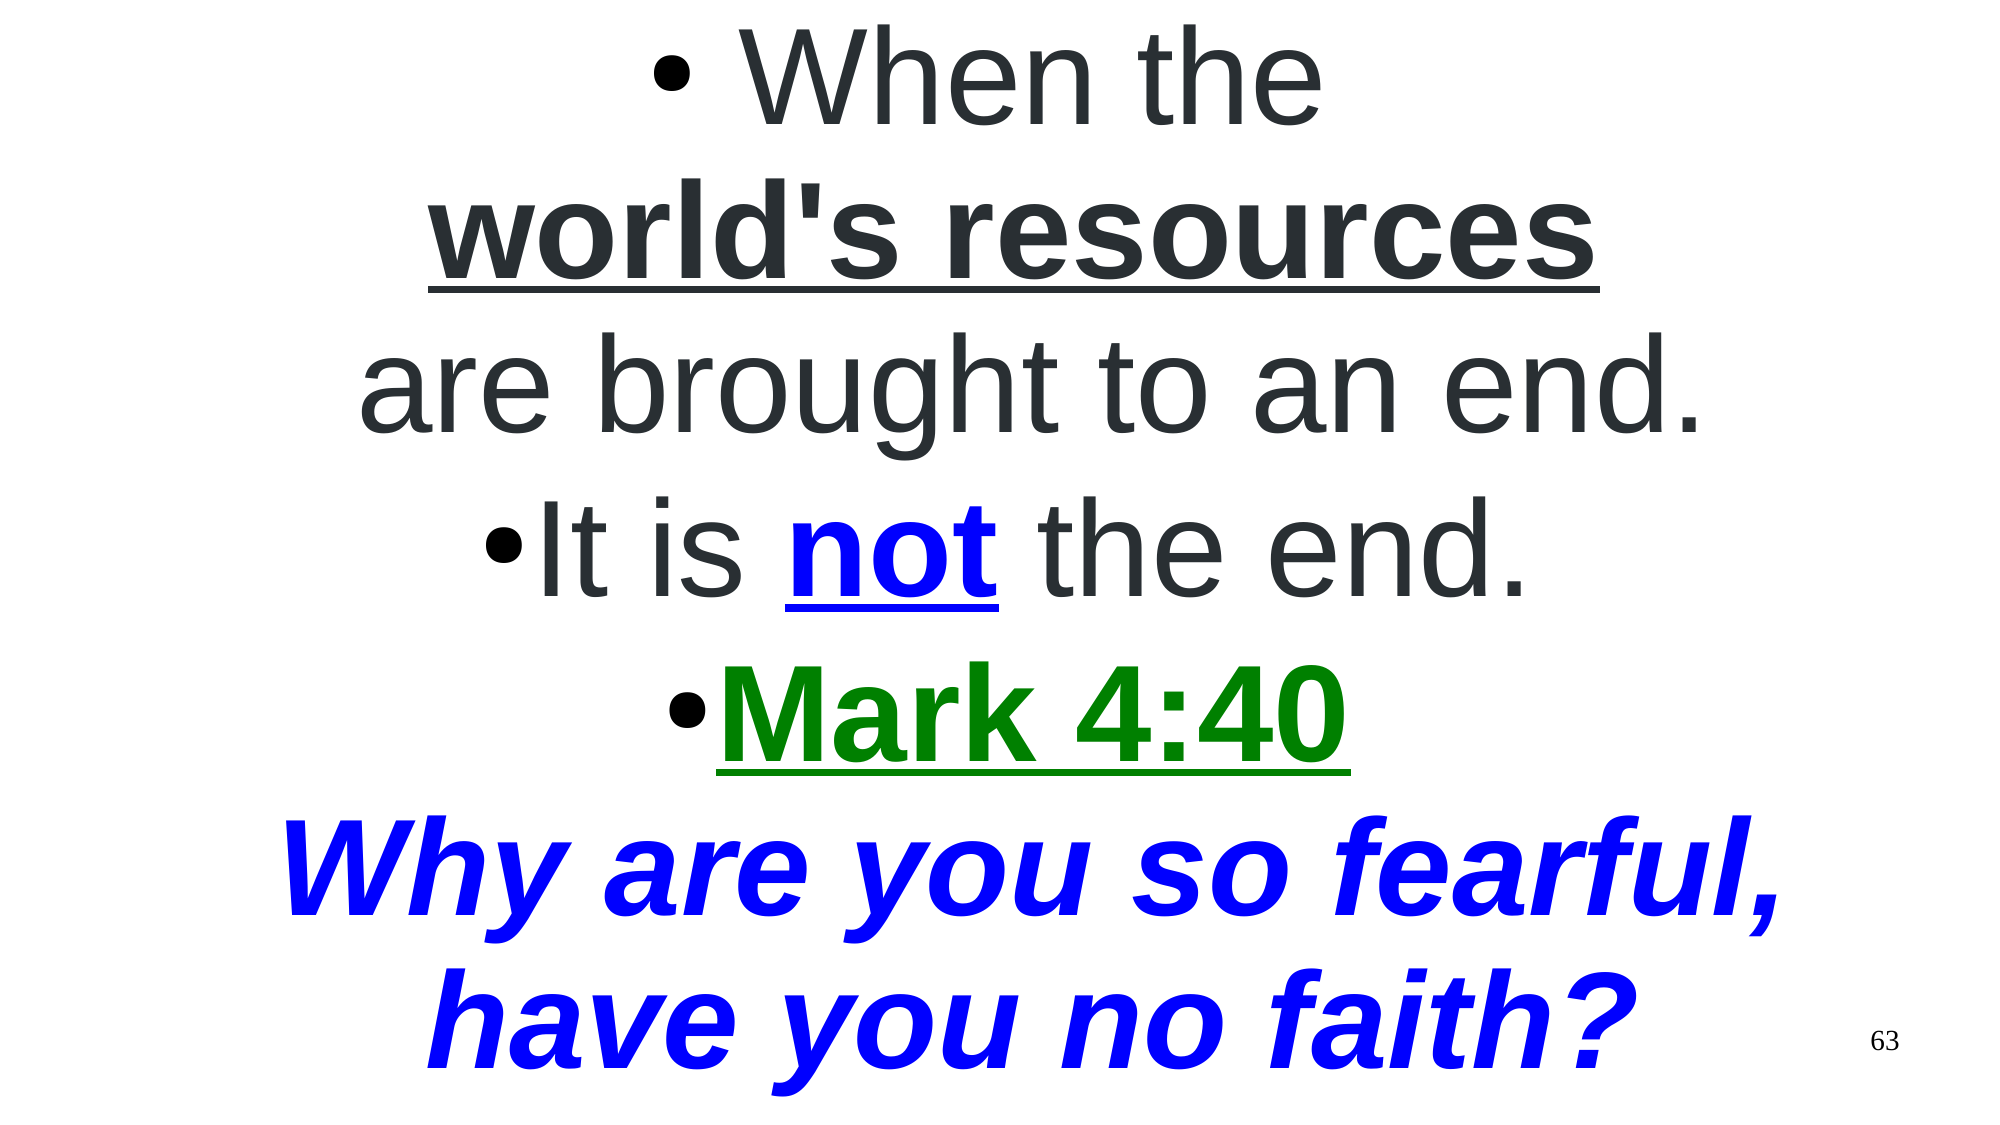

# When the world's resources are brought to an end.
It is not the end.
Mark 4:40
Why are you so fearful,
have you no faith?
63